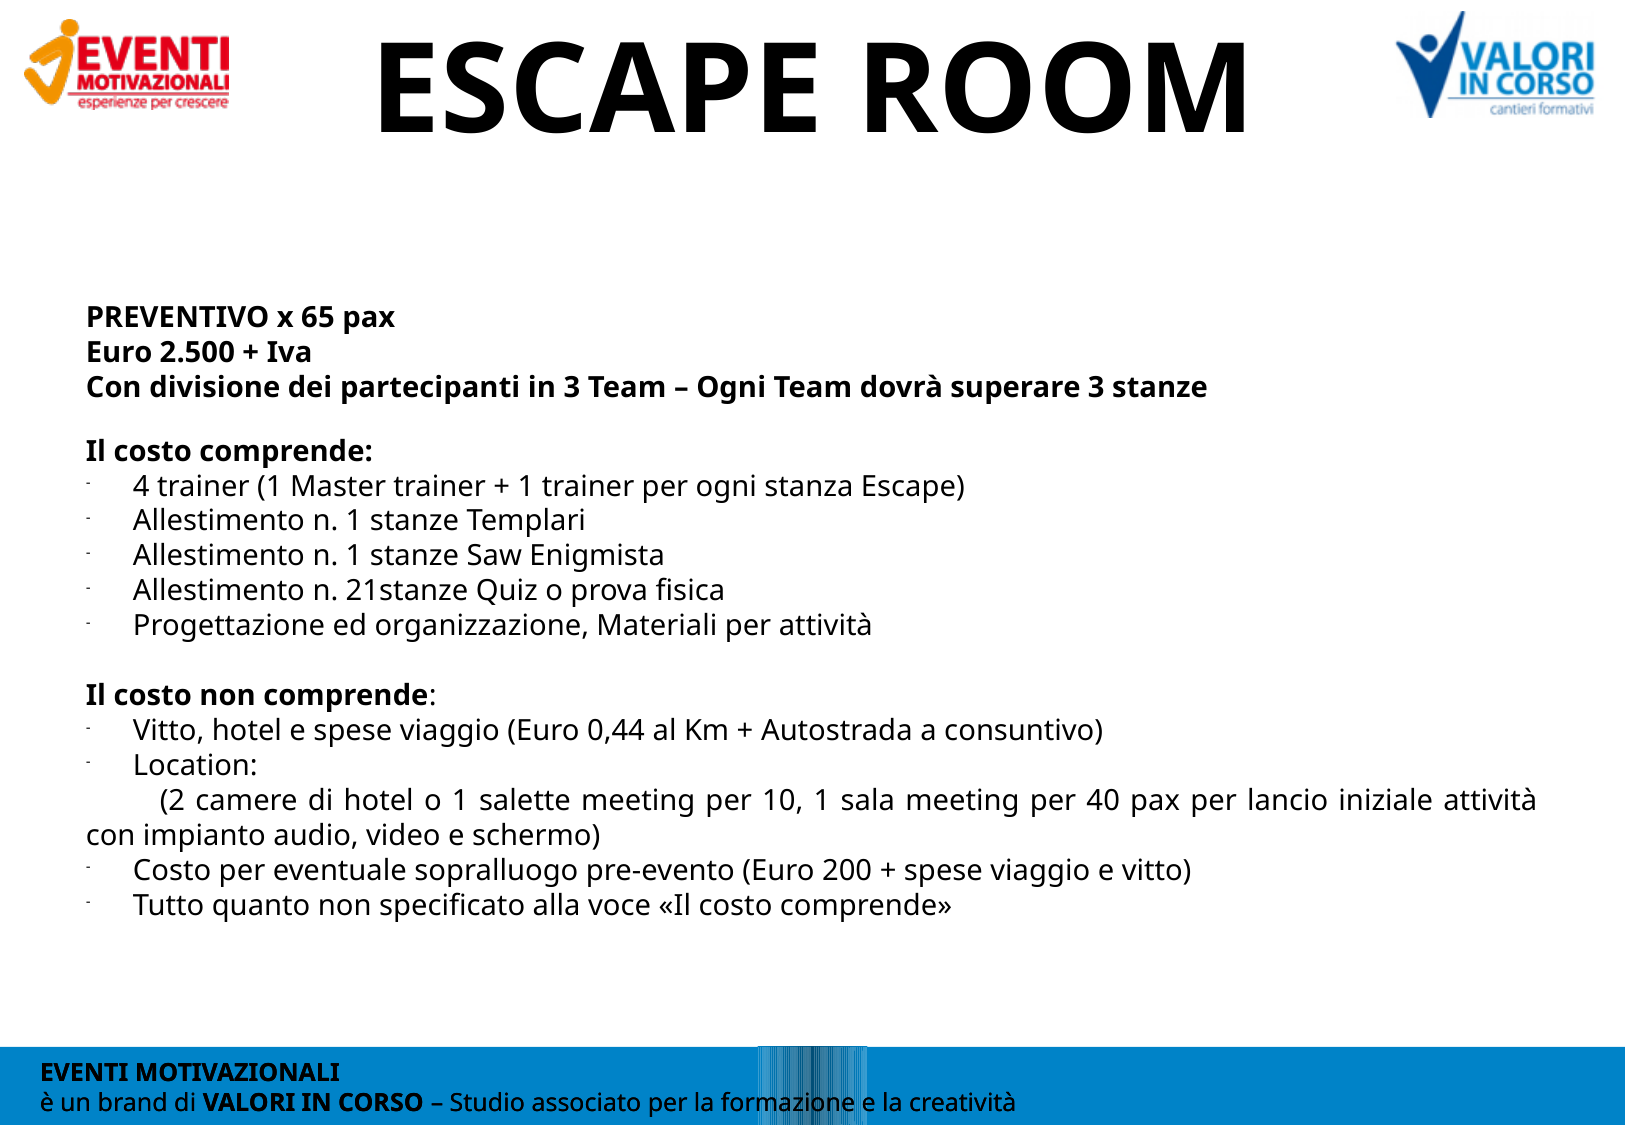

ESCAPE ROOM
PREVENTIVO x 65 pax
Euro 2.500 + Iva
Con divisione dei partecipanti in 3 Team – Ogni Team dovrà superare 3 stanze
Il costo comprende:
4 trainer (1 Master trainer + 1 trainer per ogni stanza Escape)
Allestimento n. 1 stanze Templari
Allestimento n. 1 stanze Saw Enigmista
Allestimento n. 21stanze Quiz o prova fisica
Progettazione ed organizzazione, Materiali per attività
Il costo non comprende:
Vitto, hotel e spese viaggio (Euro 0,44 al Km + Autostrada a consuntivo)
Location:
	(2 camere di hotel o 1 salette meeting per 10, 1 sala meeting per 40 pax per lancio iniziale attività con impianto audio, video e schermo)
Costo per eventuale sopralluogo pre-evento (Euro 200 + spese viaggio e vitto)
Tutto quanto non specificato alla voce «Il costo comprende»
EVENTI MOTIVAZIONALI
è un brand di VALORI IN CORSO – Studio associato per la formazione e la creatività